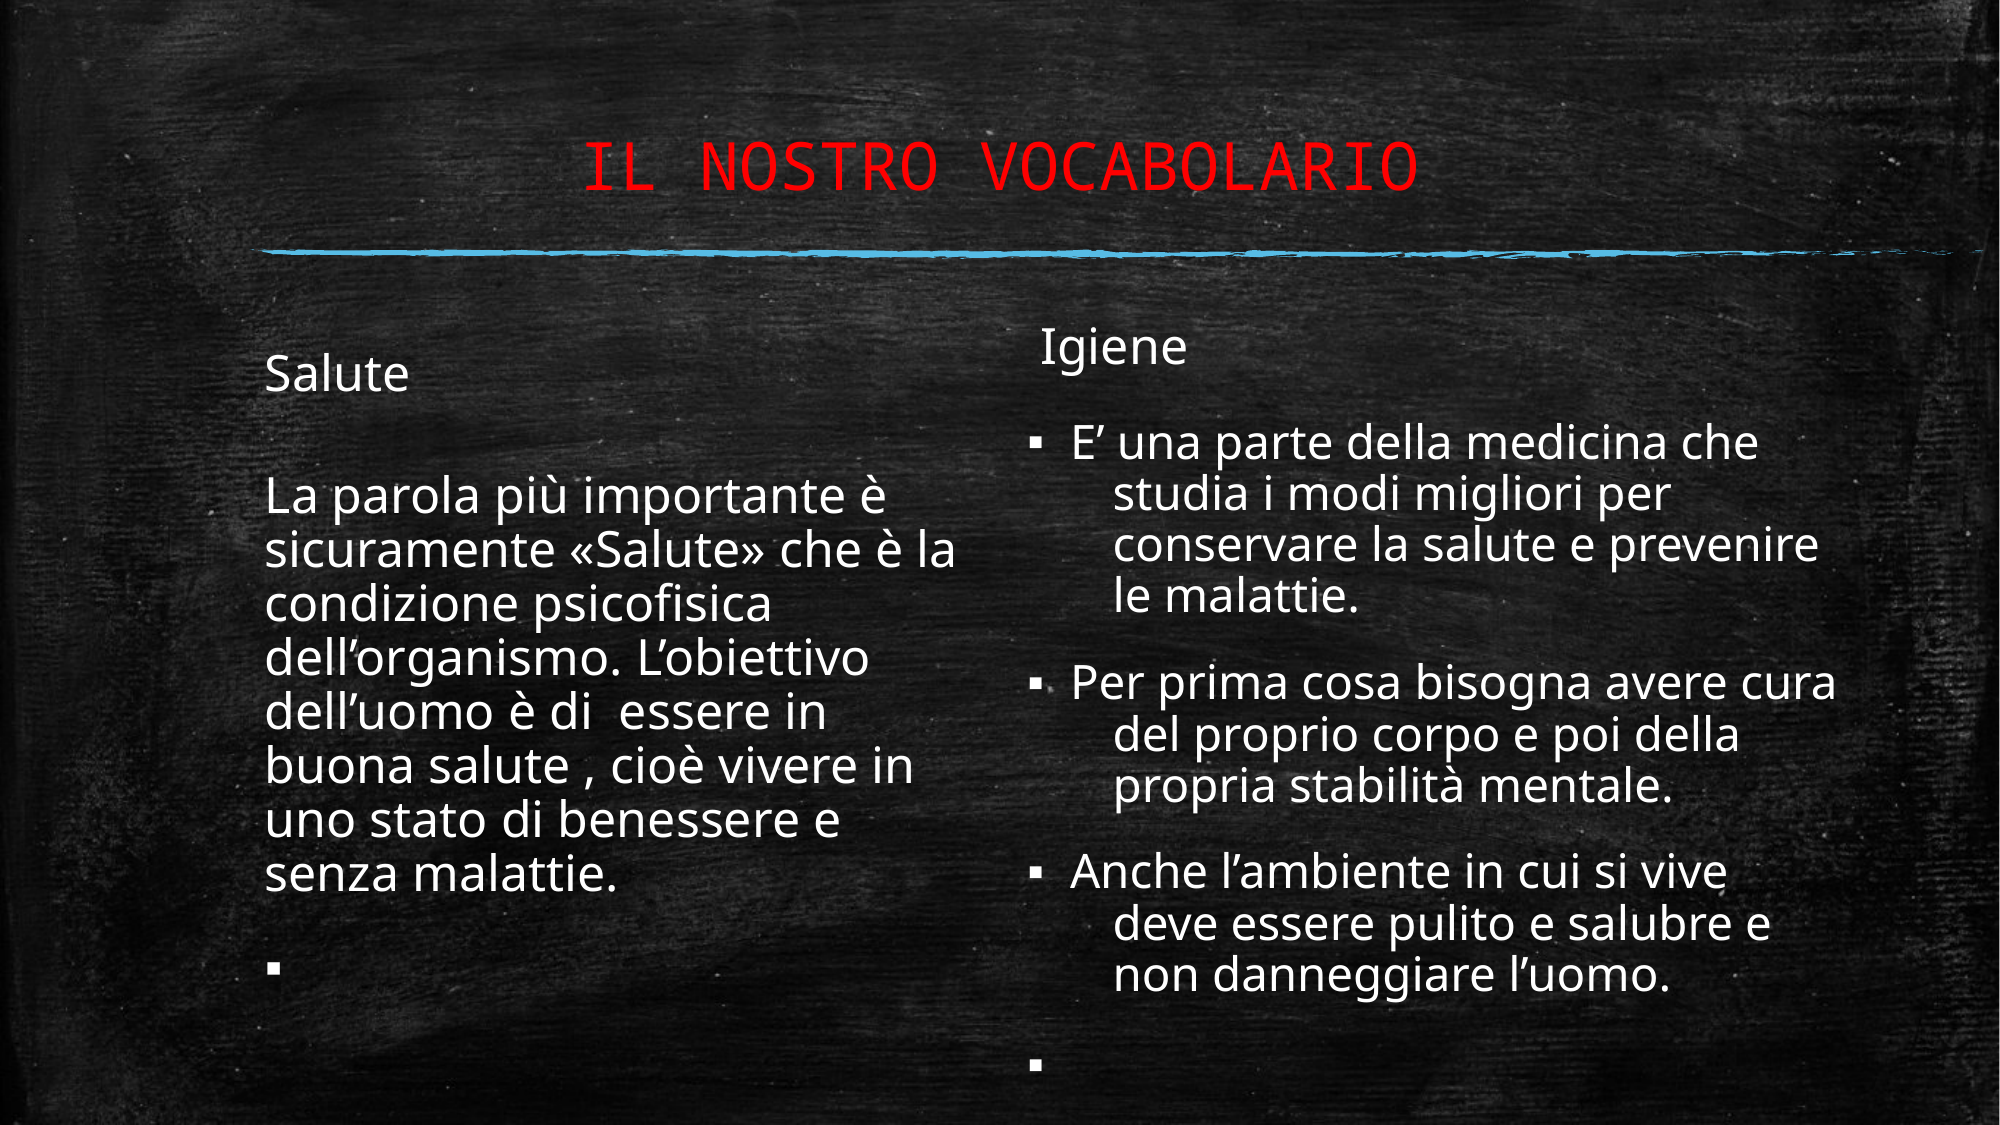

# IL NOSTRO VOCABOLARIO
Salute
Igiene
E’ una parte della medicina che studia i modi migliori per conservare la salute e prevenire le malattie.
Per prima cosa bisogna avere cura del proprio corpo e poi della propria stabilità mentale.
Anche l’ambiente in cui si vive deve essere pulito e salubre e non danneggiare l’uomo.
La parola più importante è sicuramente «Salute» che è la condizione psicofisica dell’organismo. L’obiettivo dell’uomo è di essere in buona salute , cioè vivere in uno stato di benessere e senza malattie.